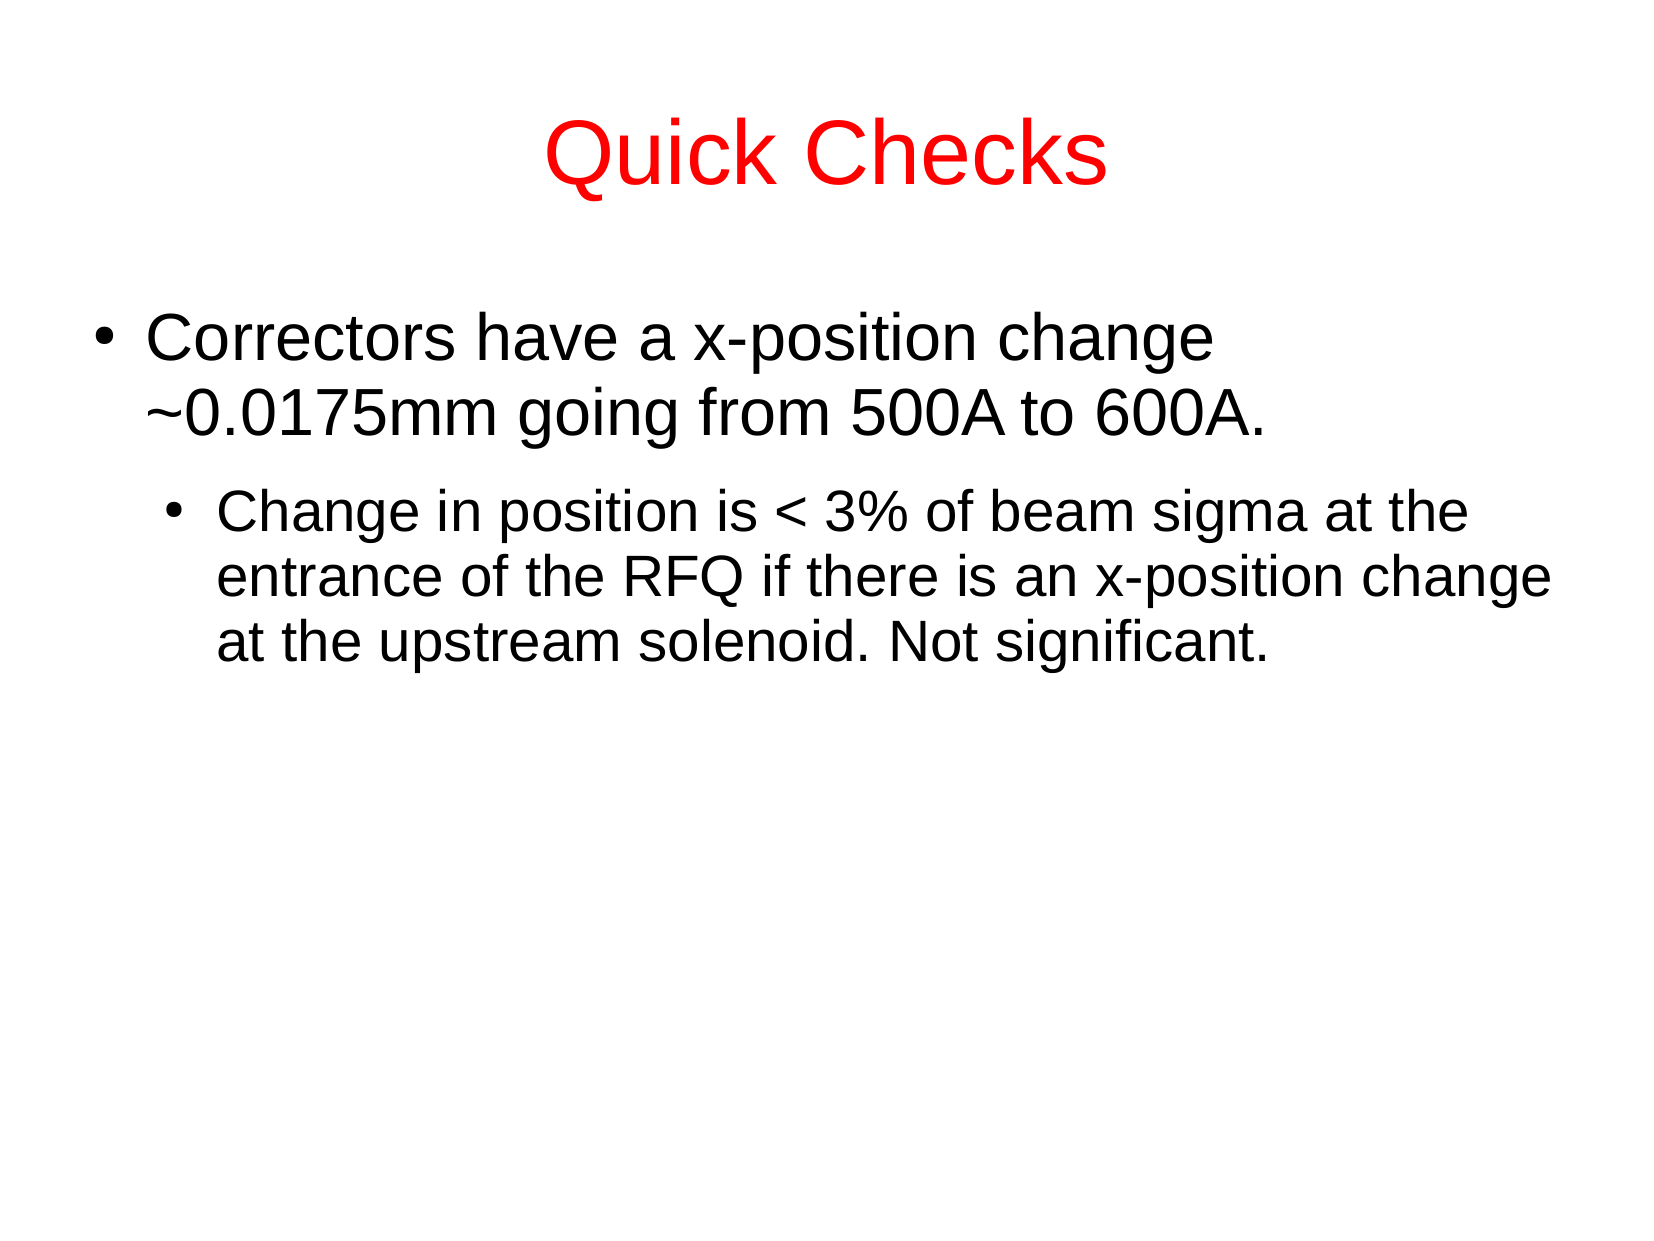

# Quick Checks
Correctors have a x-position change ~0.0175mm going from 500A to 600A.
Change in position is < 3% of beam sigma at the entrance of the RFQ if there is an x-position change at the upstream solenoid. Not significant.